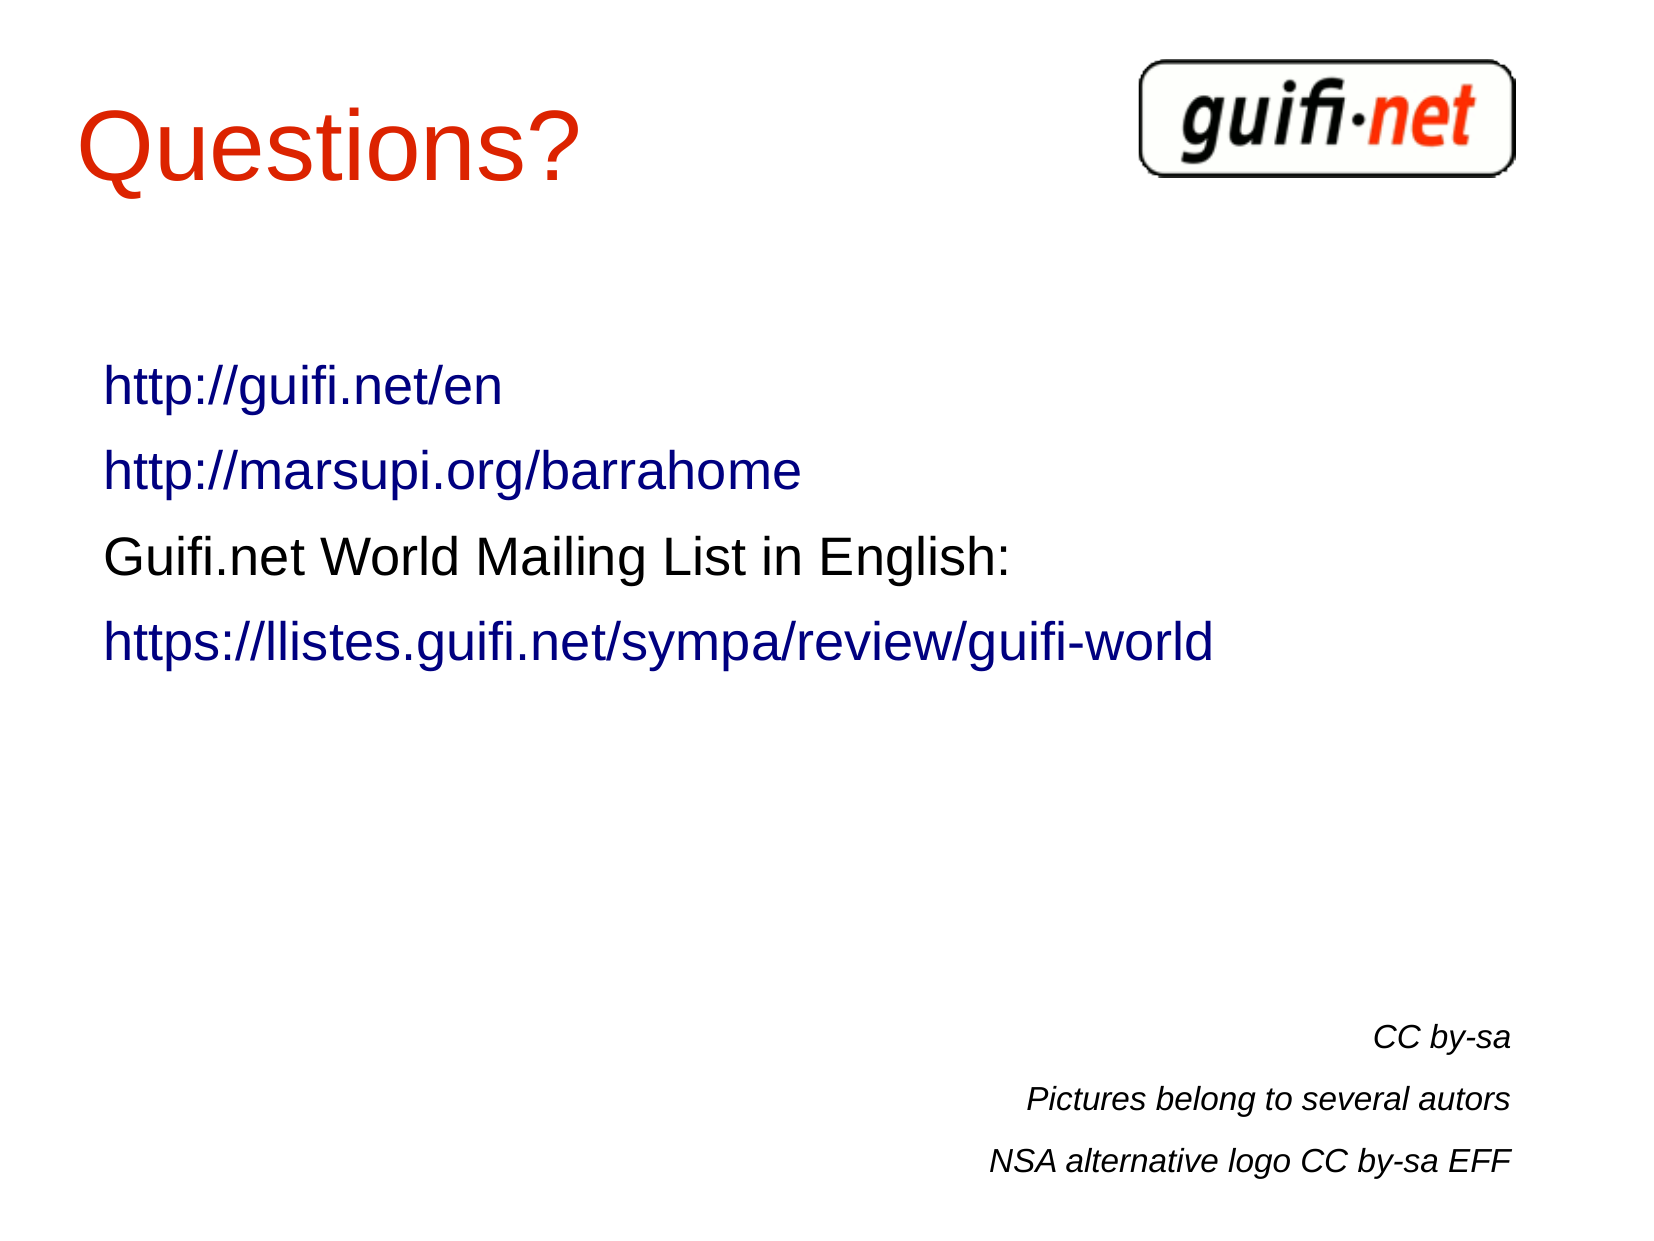

# Questions?
http://guifi.net/en
http://marsupi.org/barrahome
Guifi.net World Mailing List in English:
https://llistes.guifi.net/sympa/review/guifi-world
CC by-sa
Pictures belong to several autors
NSA alternative logo CC by-sa EFF